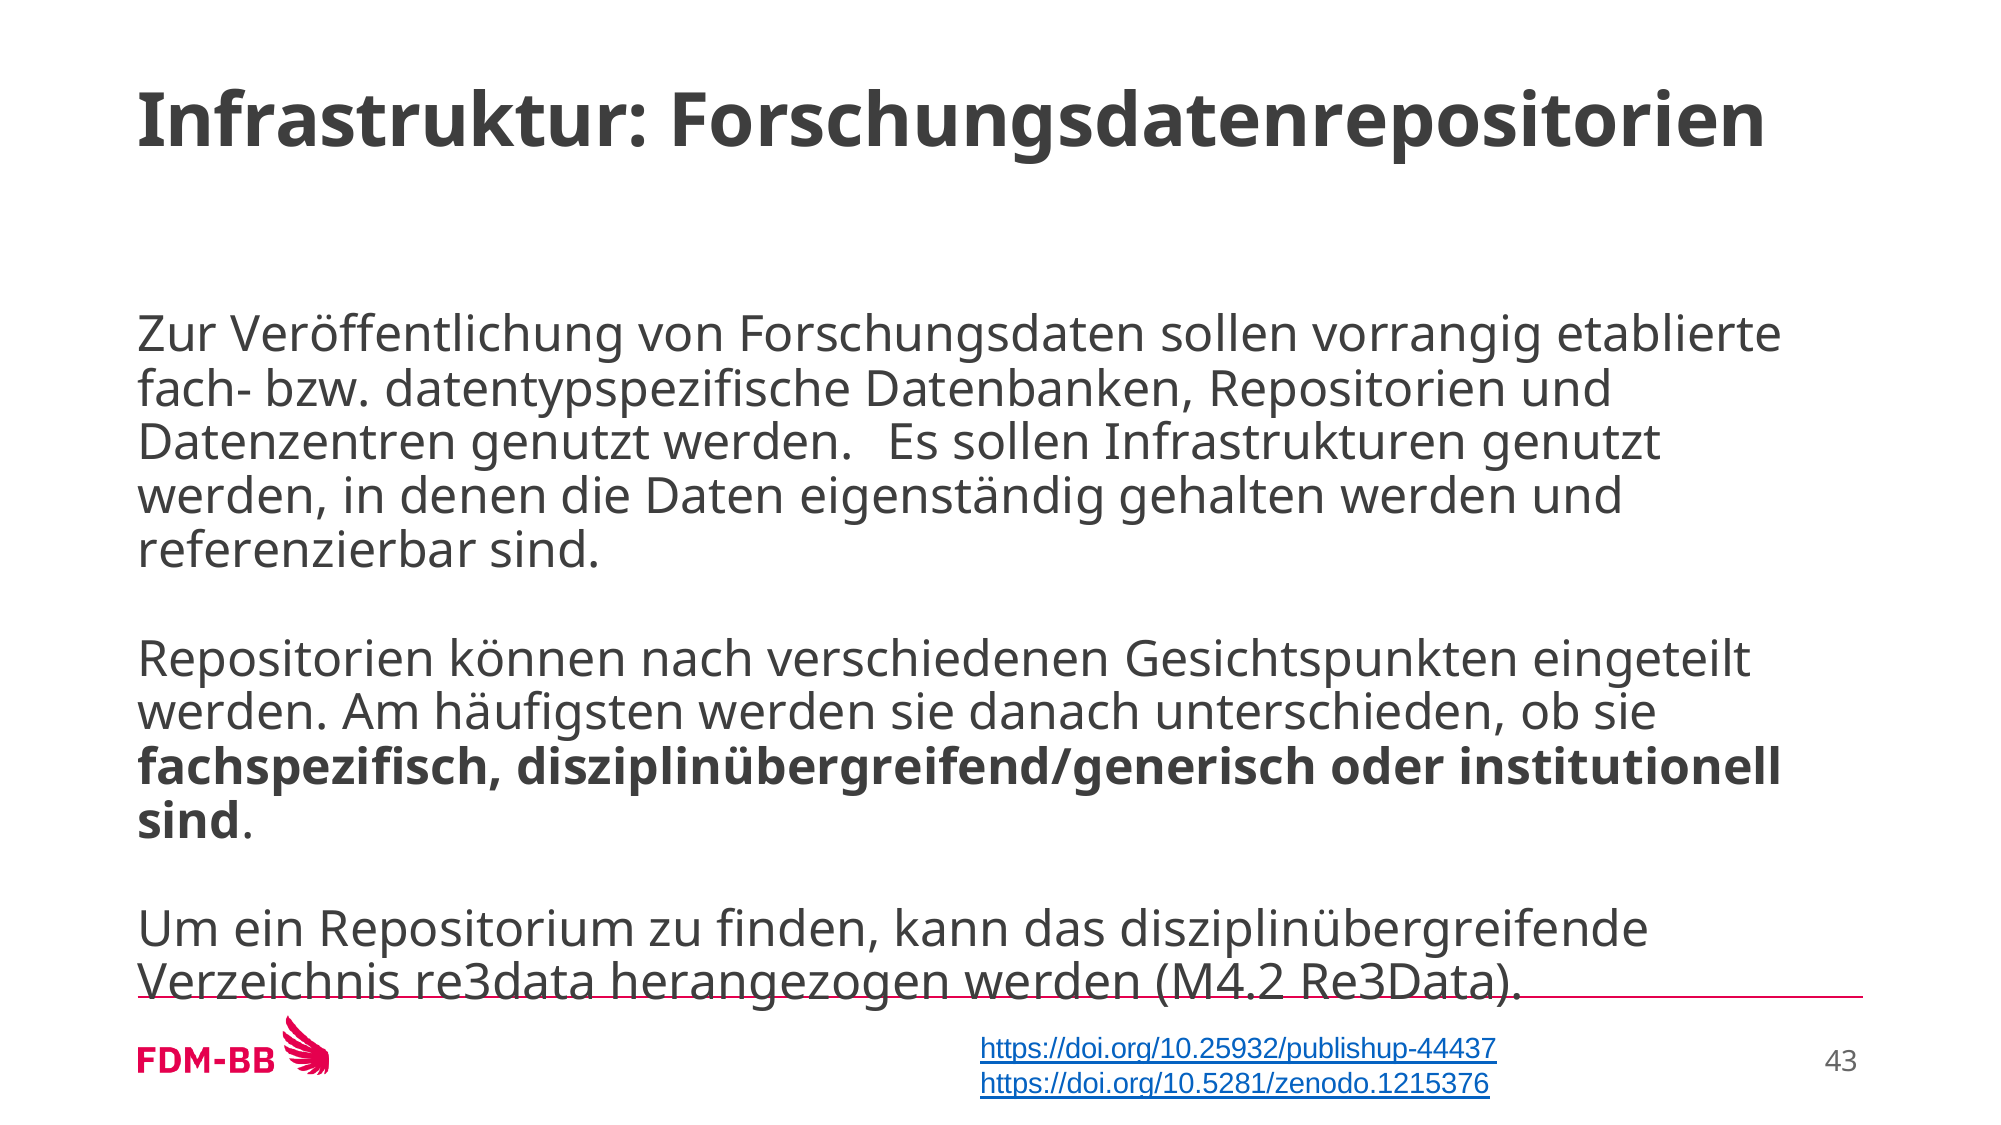

# Infrastruktur: Forschungsdatenrepositorien
Zur Veröffentlichung von Forschungsdaten sollen vorrangig etablierte fach- bzw. datentypspezifische Datenbanken, Repositorien und Datenzentren genutzt werden.	Es sollen Infrastrukturen genutzt werden, in denen die Daten eigenständig gehalten werden und referenzierbar sind.
Repositorien können nach verschiedenen Gesichtspunkten eingeteilt werden. Am häufigsten werden sie danach unterschieden, ob sie fachspezifisch, disziplinübergreifend/generisch oder institutionell sind.
Um ein Repositorium zu finden, kann das disziplinübergreifende Verzeichnis re3data herangezogen werden (M4.2 Re3Data).
https://doi.org/10.25932/publishup-44437 https://doi.org/10.5281/zenodo.1215376
43